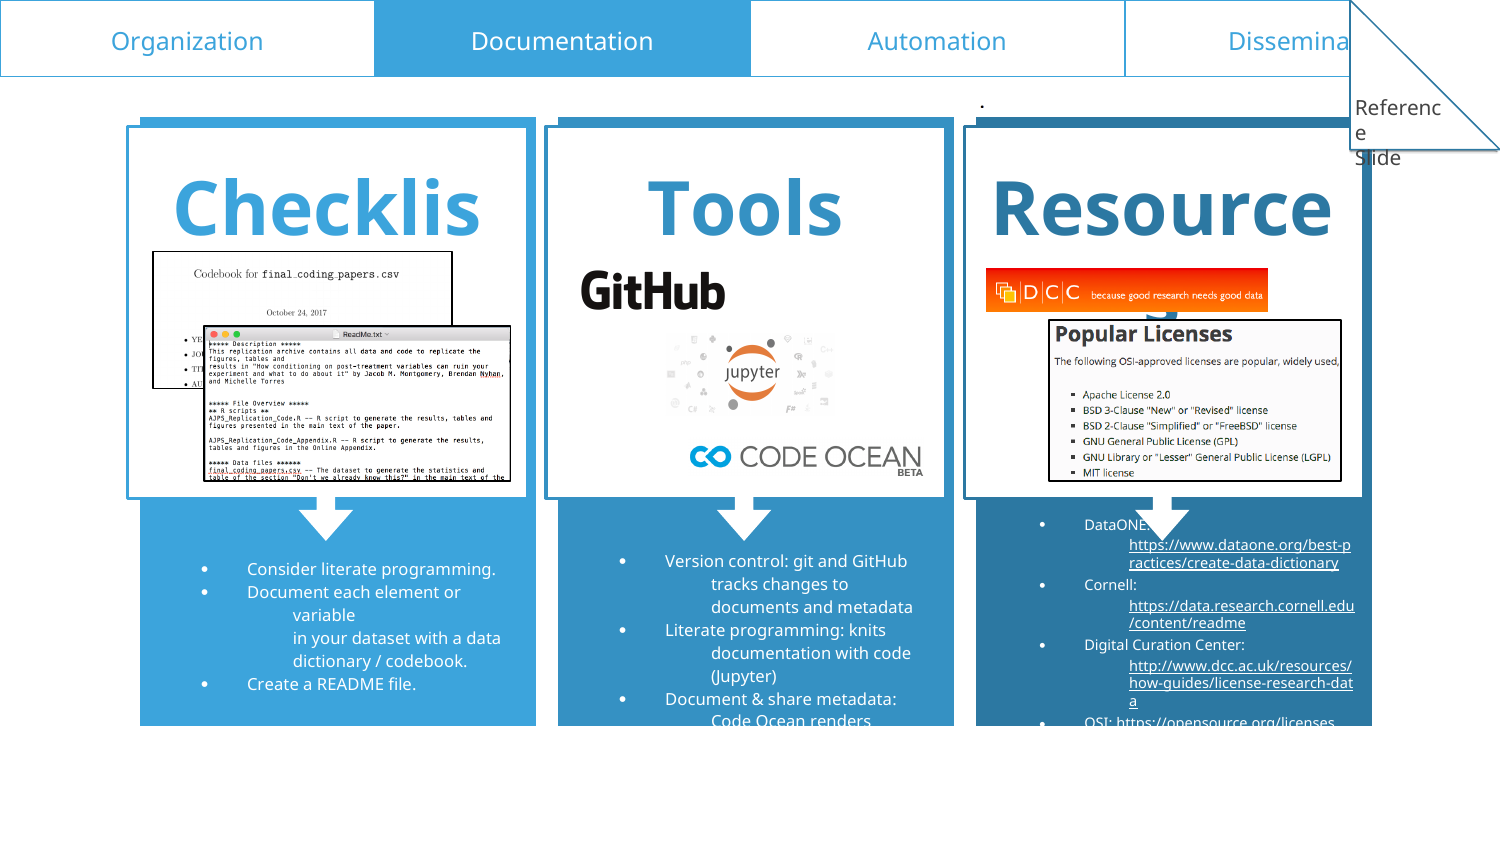

Organization
Documentation
Automation
Dissemination
Reference
Slide
Checklist
Consider literate programming.
Document each element or variable
in your dataset with a data dictionary / codebook.
Create a README file.
Tools
Version control: git and GitHub tracks changes to documents and metadata
Literate programming: knits documentation with code (Jupyter)
Document & share metadata: Code Ocean renders documentation, notebooks, and records metadata
Resources
DataONE: https://www.dataone.org/best-practices/create-data-dictionary
Cornell: https://data.research.cornell.edu/content/readme
Digital Curation Center: http://www.dcc.ac.uk/resources/how-guides/license-research-data
OSI: https://opensource.org/licenses